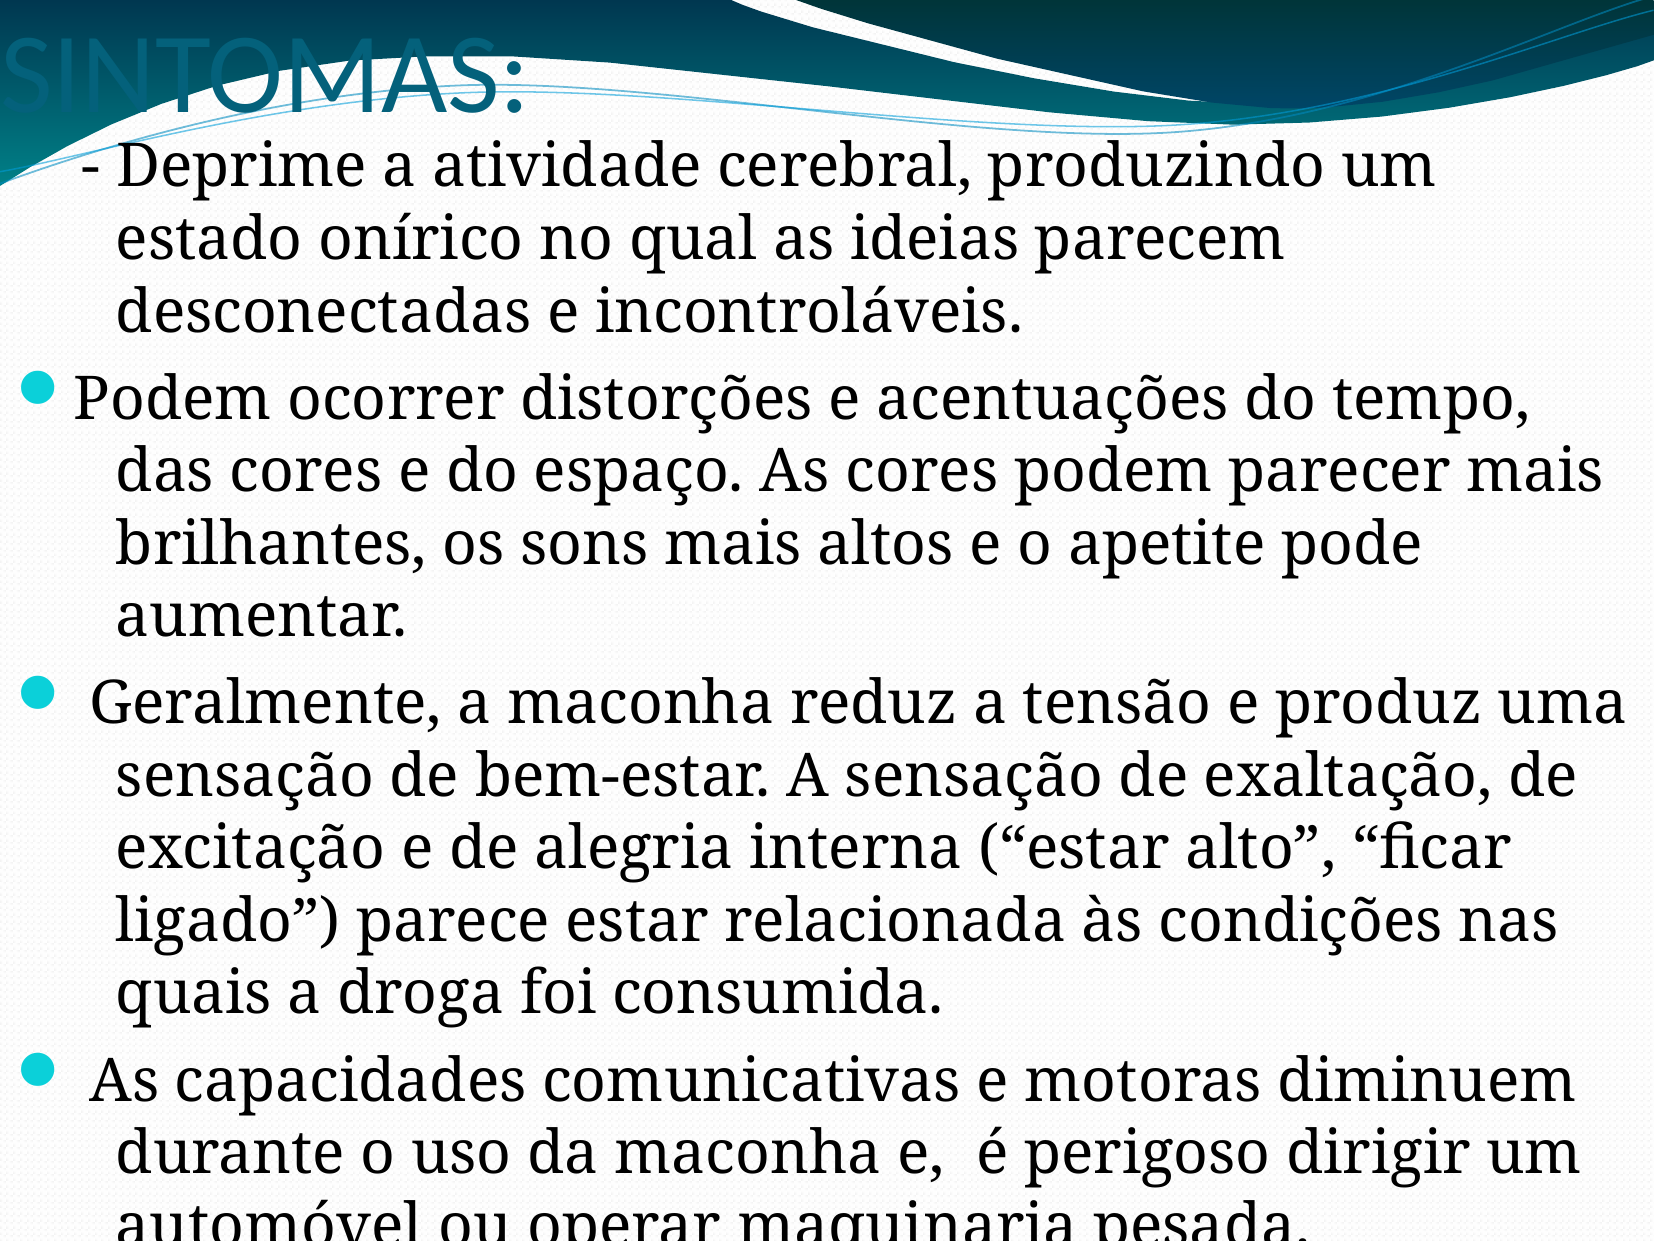

# SINTOMAS:
 - Deprime a atividade cerebral, produzindo um estado onírico no qual as ideias parecem desconectadas e incontroláveis.
Podem ocorrer distorções e acentuações do tempo, das cores e do espaço. As cores podem parecer mais brilhantes, os sons mais altos e o apetite pode aumentar.
 Geralmente, a maconha reduz a tensão e produz uma sensação de bem-estar. A sensação de exaltação, de excitação e de alegria interna (“estar alto”, “ficar ligado”) parece estar relacionada às condições nas quais a droga foi consumida.
 As capacidades comunicativas e motoras diminuem durante o uso da maconha e, é perigoso dirigir um automóvel ou operar maquinaria pesada.